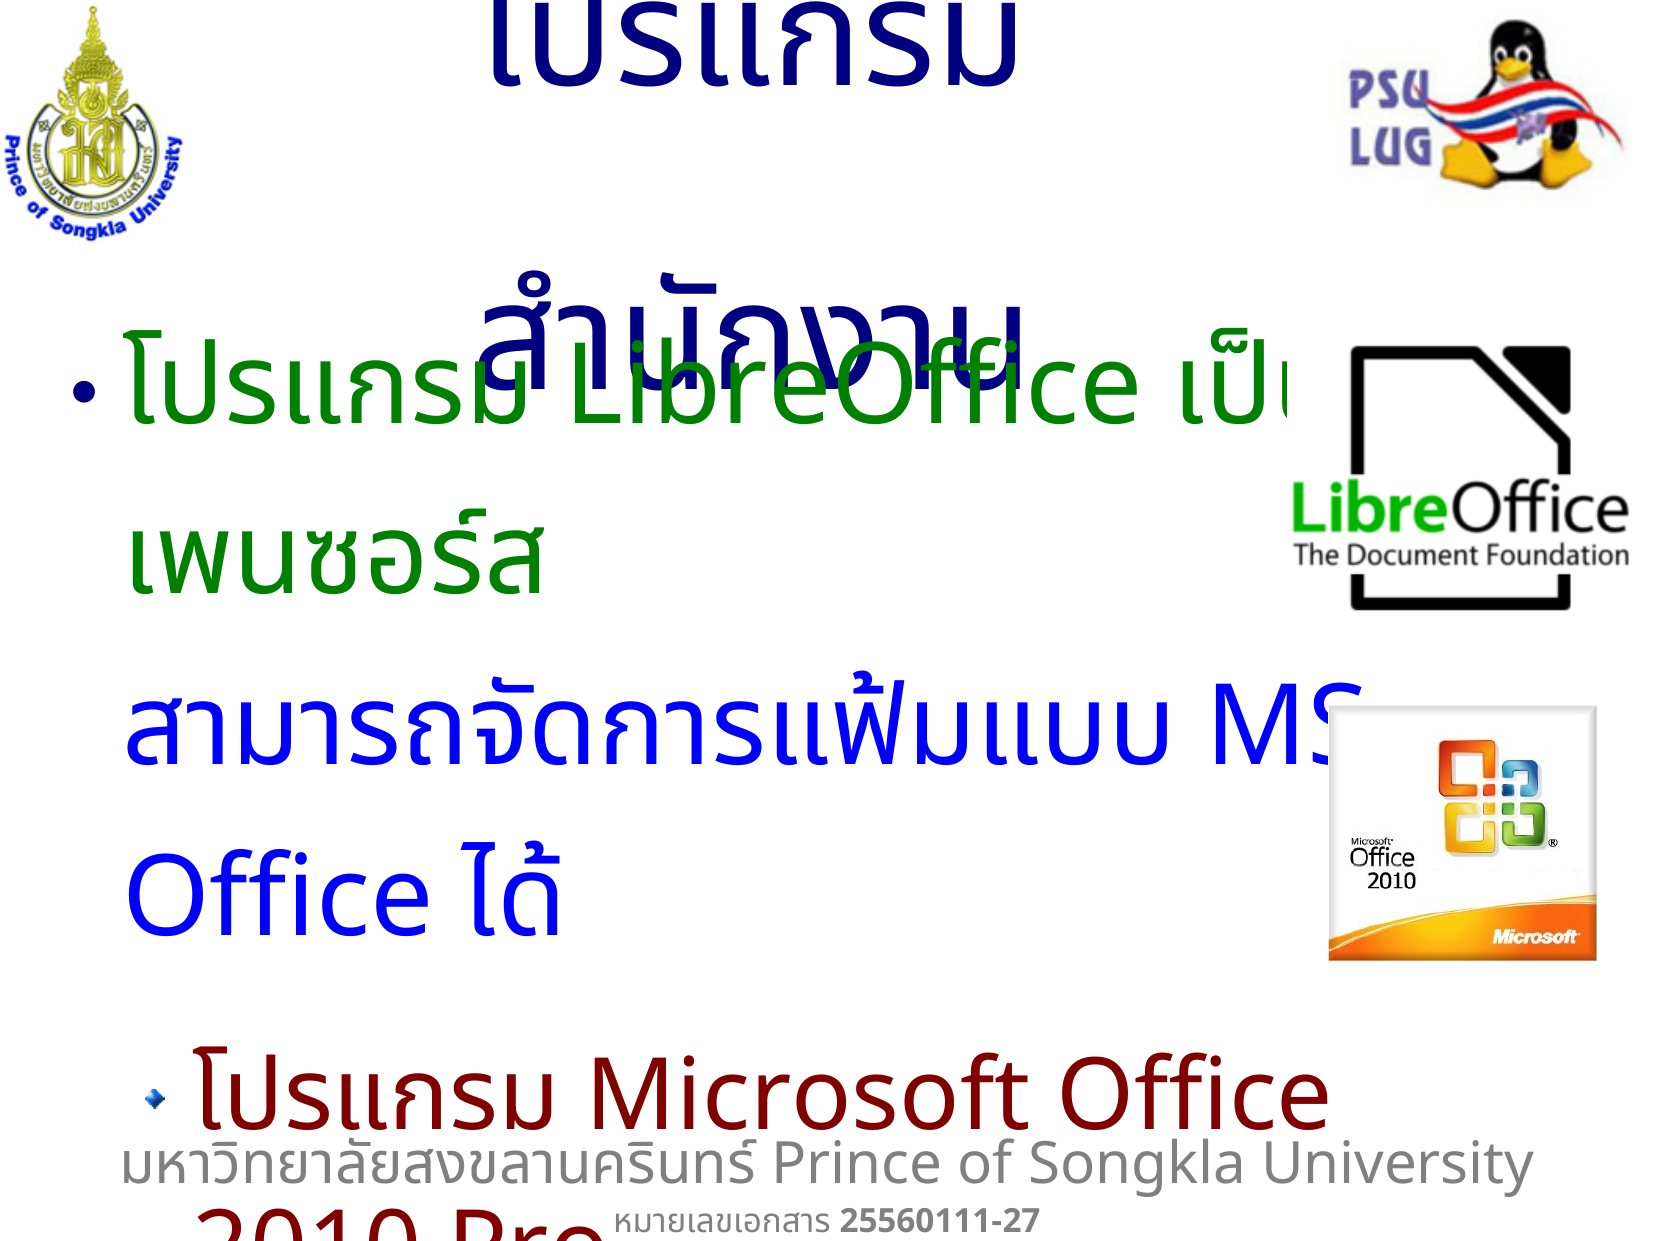

# โปรแกรมสำนักงาน
โปรแกรม LibreOffice เป็นโอเพนซอร์ส
สามารถจัดการแฟ้มแบบ MS Office ได้
โปรแกรม Microsoft Office 2010 Pro
ราคา 1x,xxx บาท